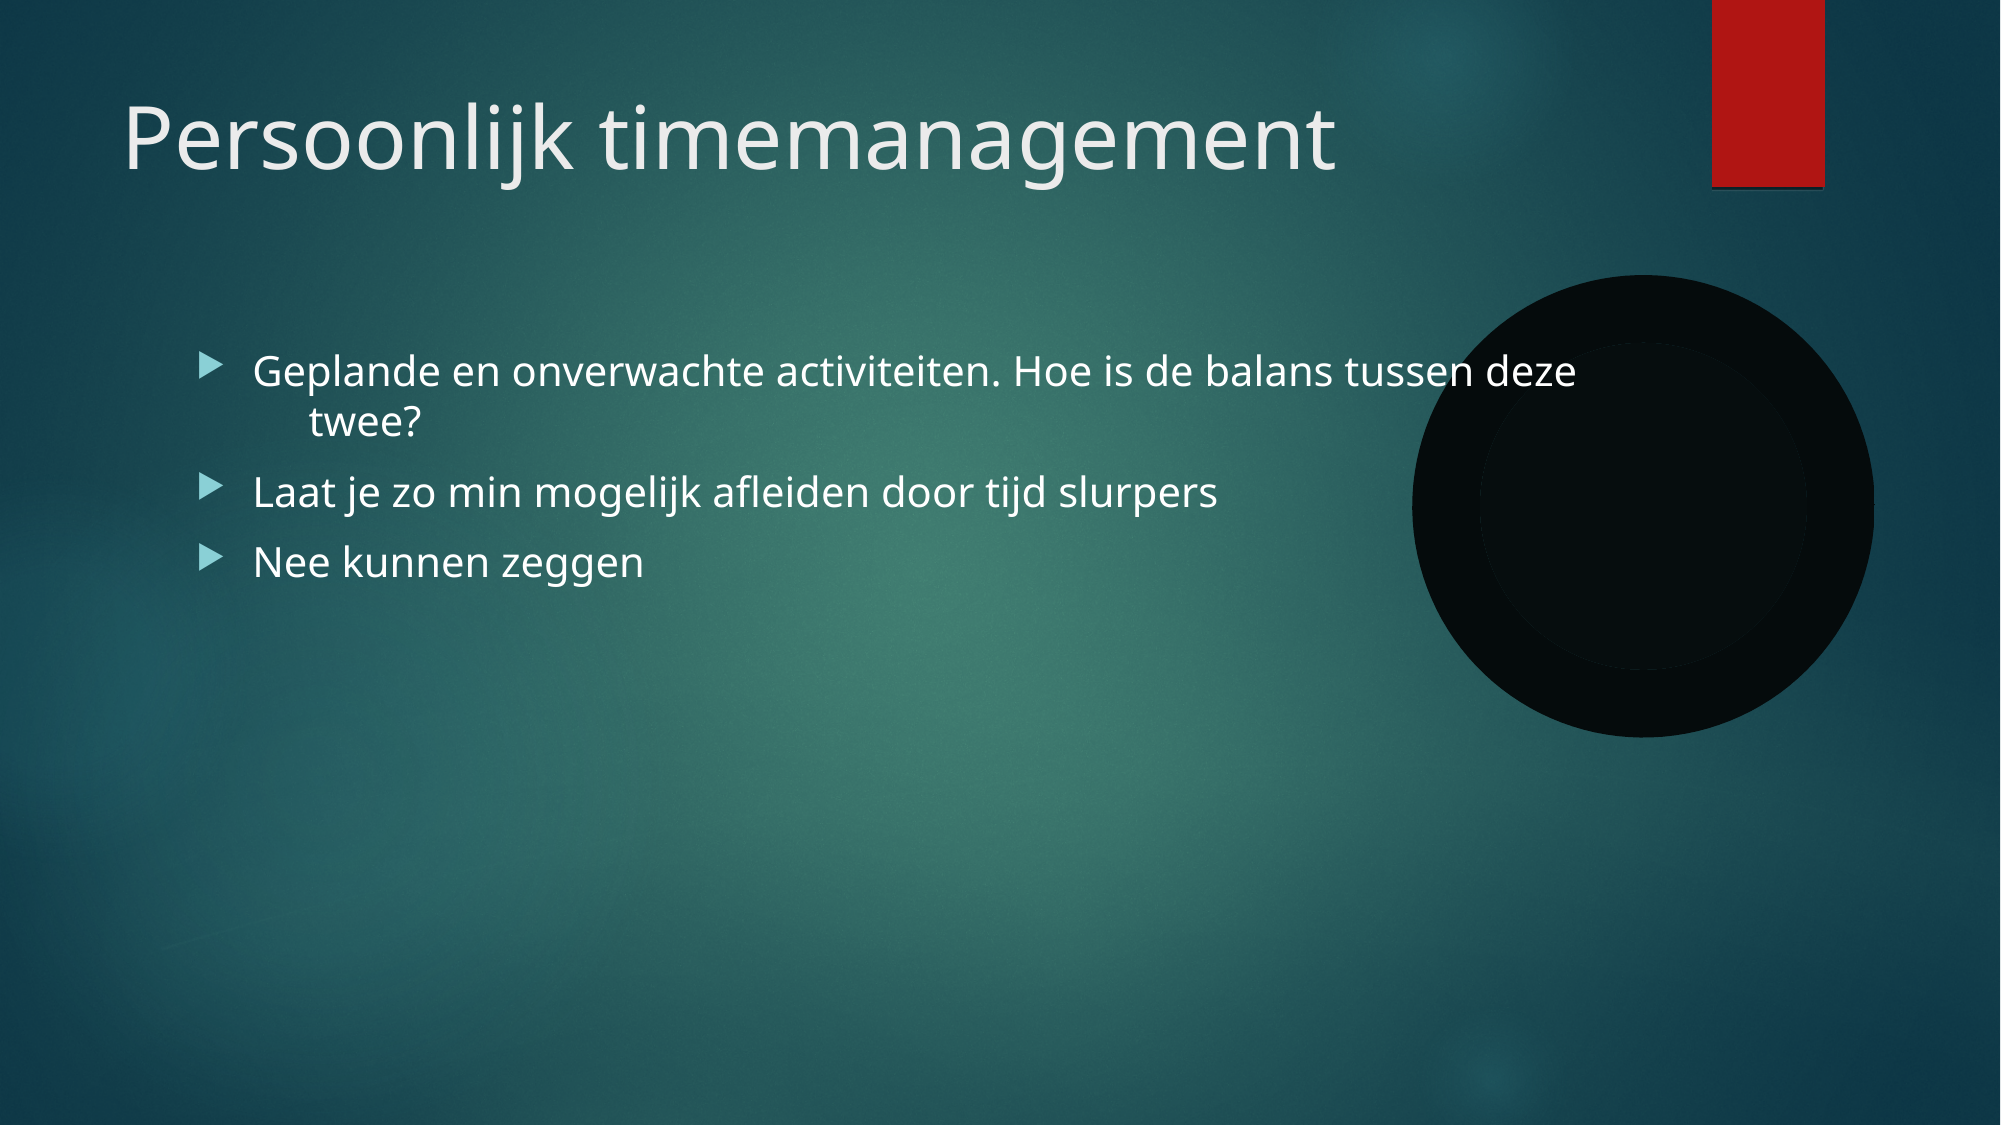

# Persoonlijk timemanagement
Geplande en onverwachte activiteiten. Hoe is de balans tussen deze twee?
Laat je zo min mogelijk afleiden door tijd slurpers
Nee kunnen zeggen